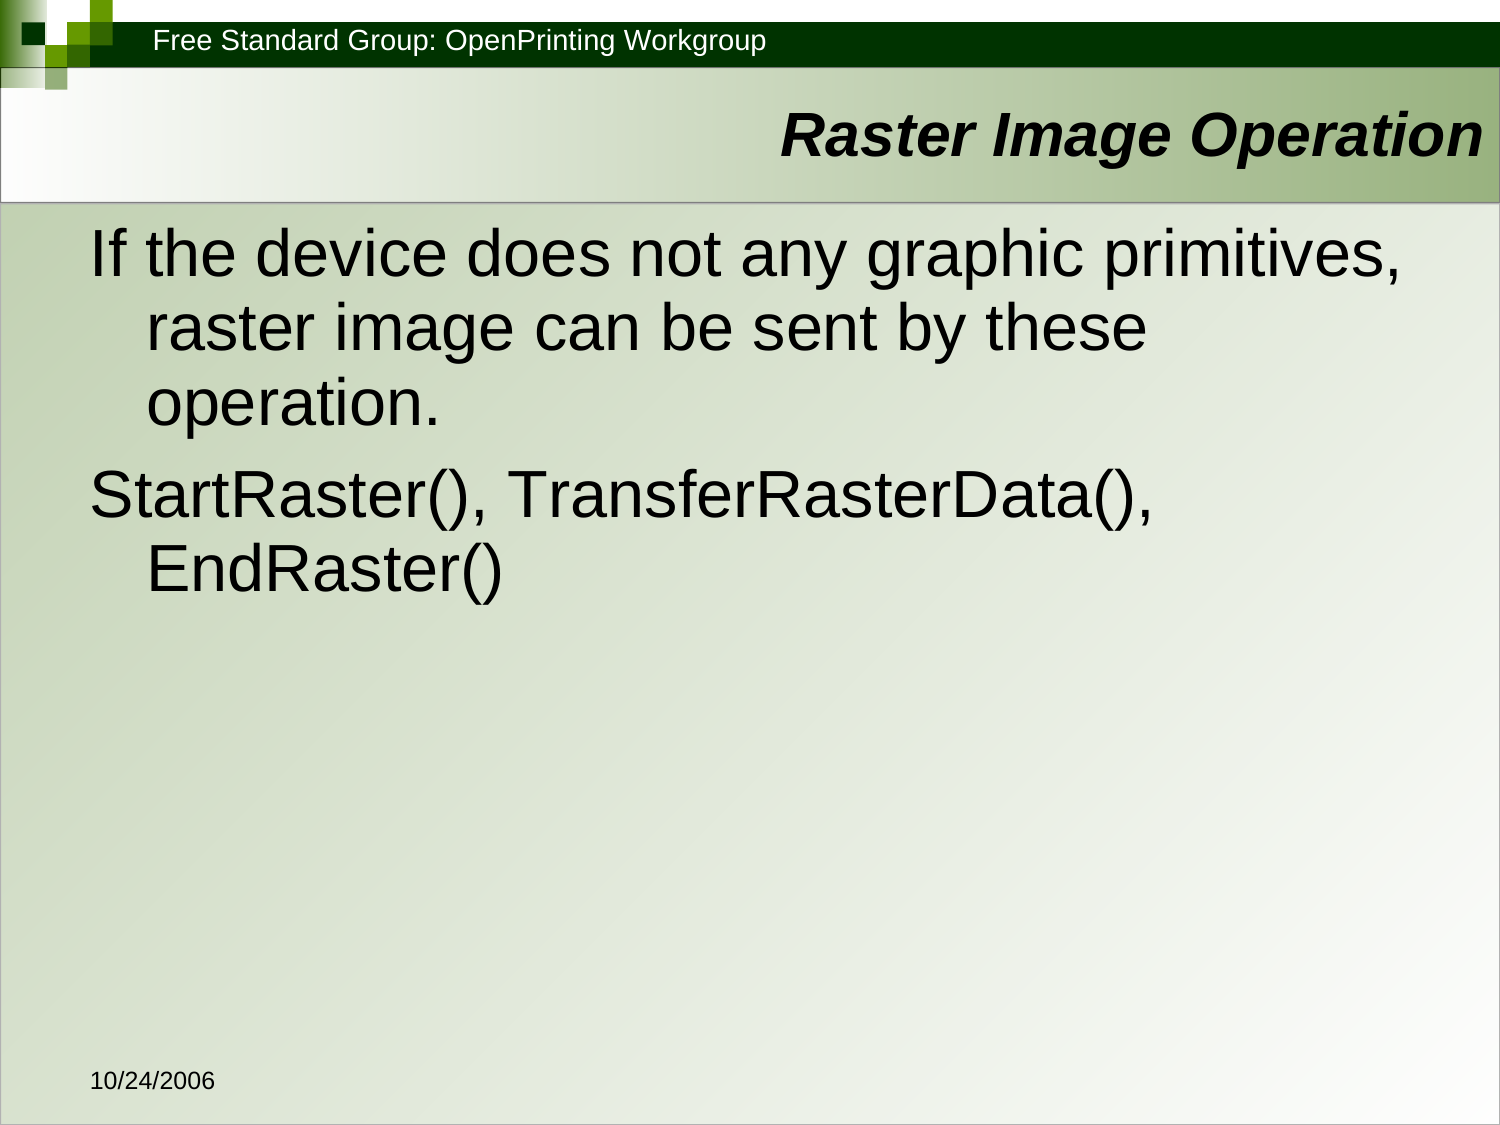

# Raster Image Operation
If the device does not any graphic primitives, raster image can be sent by these operation.
StartRaster(), TransferRasterData(), EndRaster()